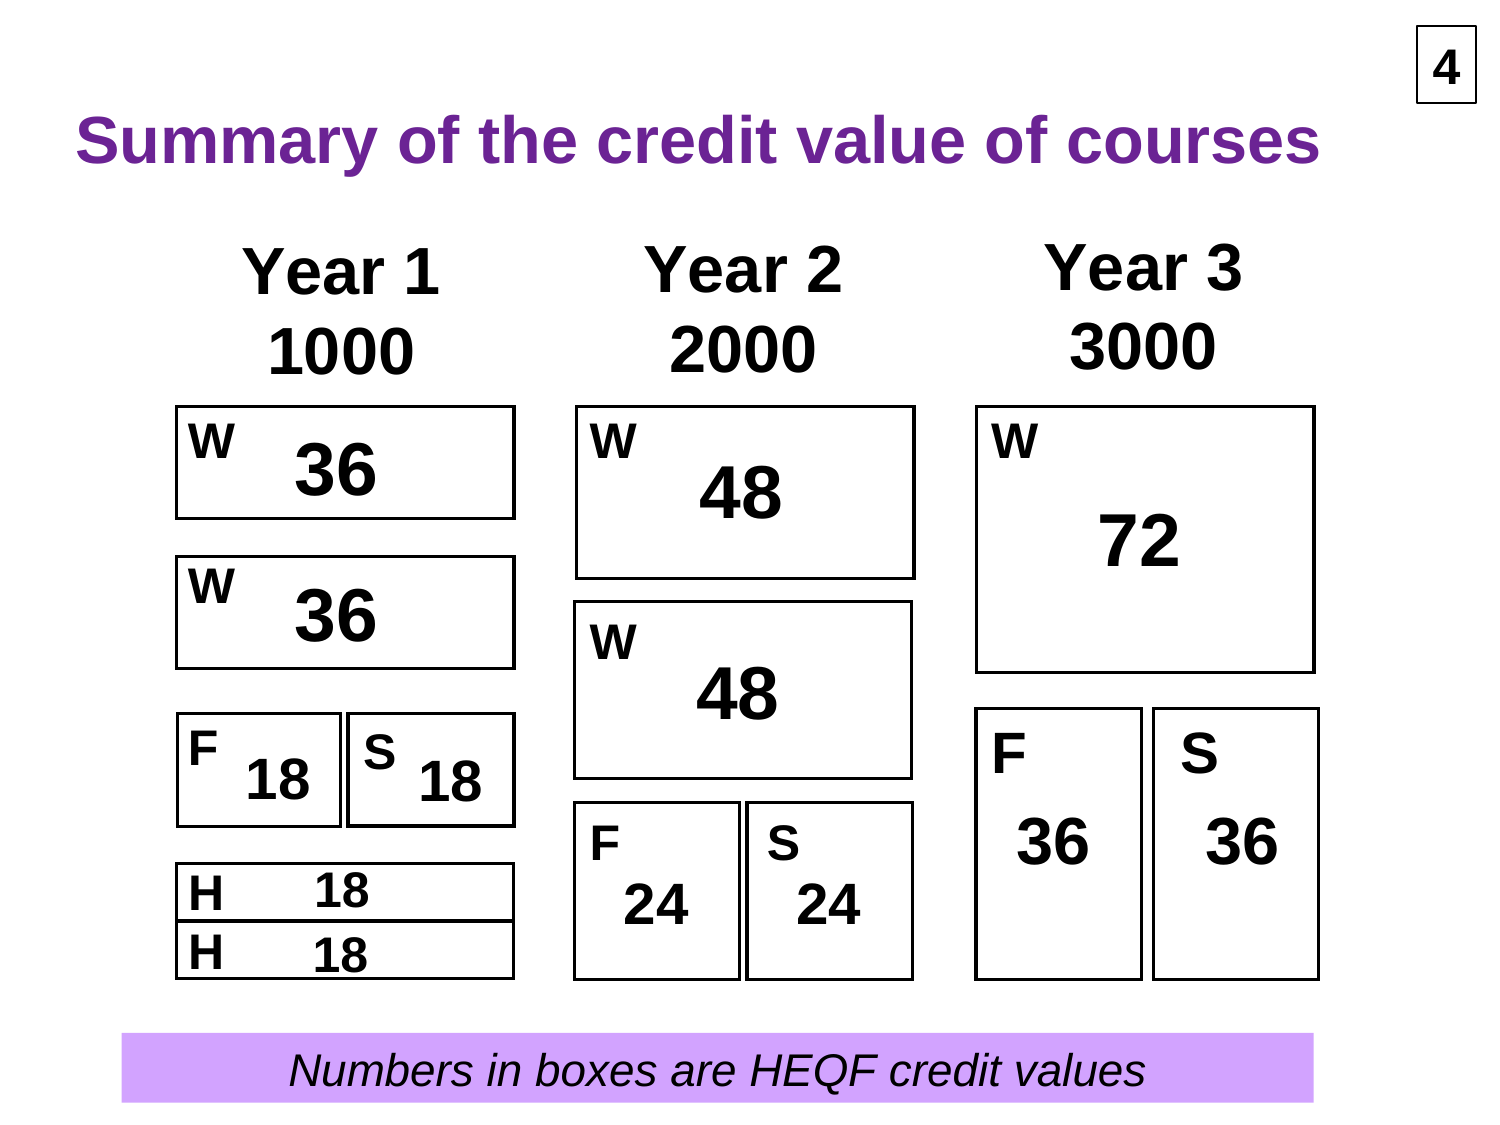

4
# Summary of the credit value of courses
Year 3
3000
Year 2
2000
Year 1
1000
W
W
W
36
48
72
W
36
W
48
F
F
S
S
18
18
36
36
F
S
18
H
24
24
H
18
Numbers in boxes are HEQF credit values